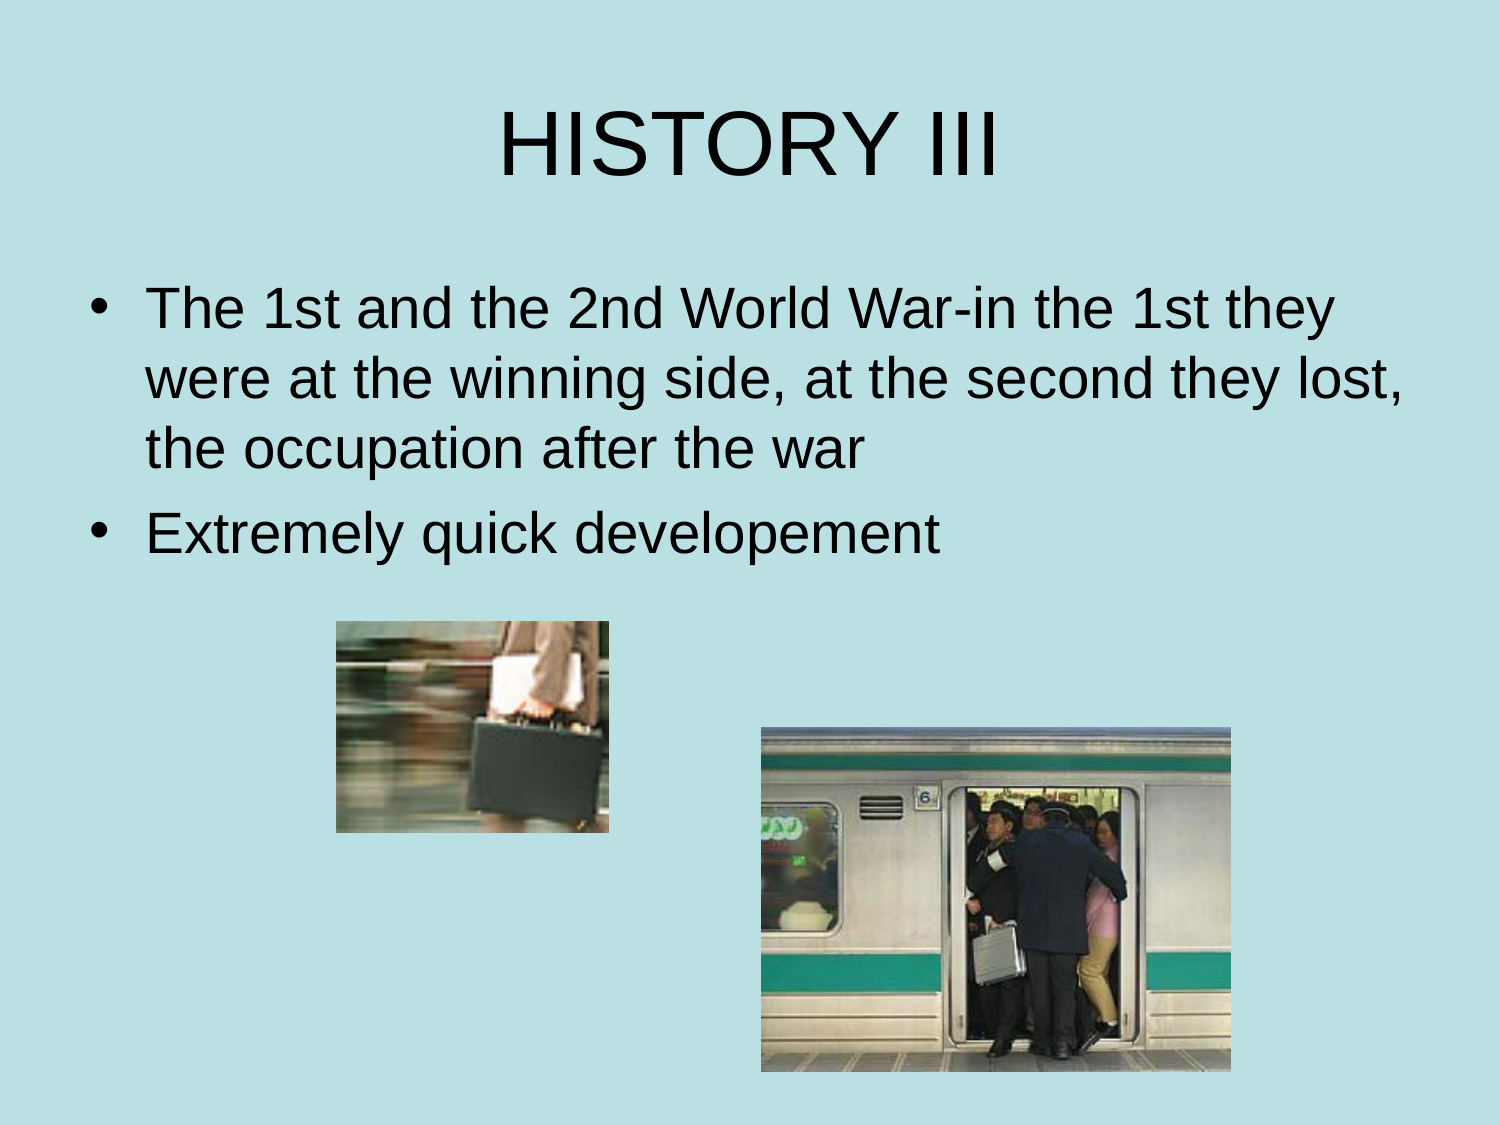

# HISTORY III
The 1st and the 2nd World War-in the 1st they were at the winning side, at the second they lost, the occupation after the war
Extremely quick developement